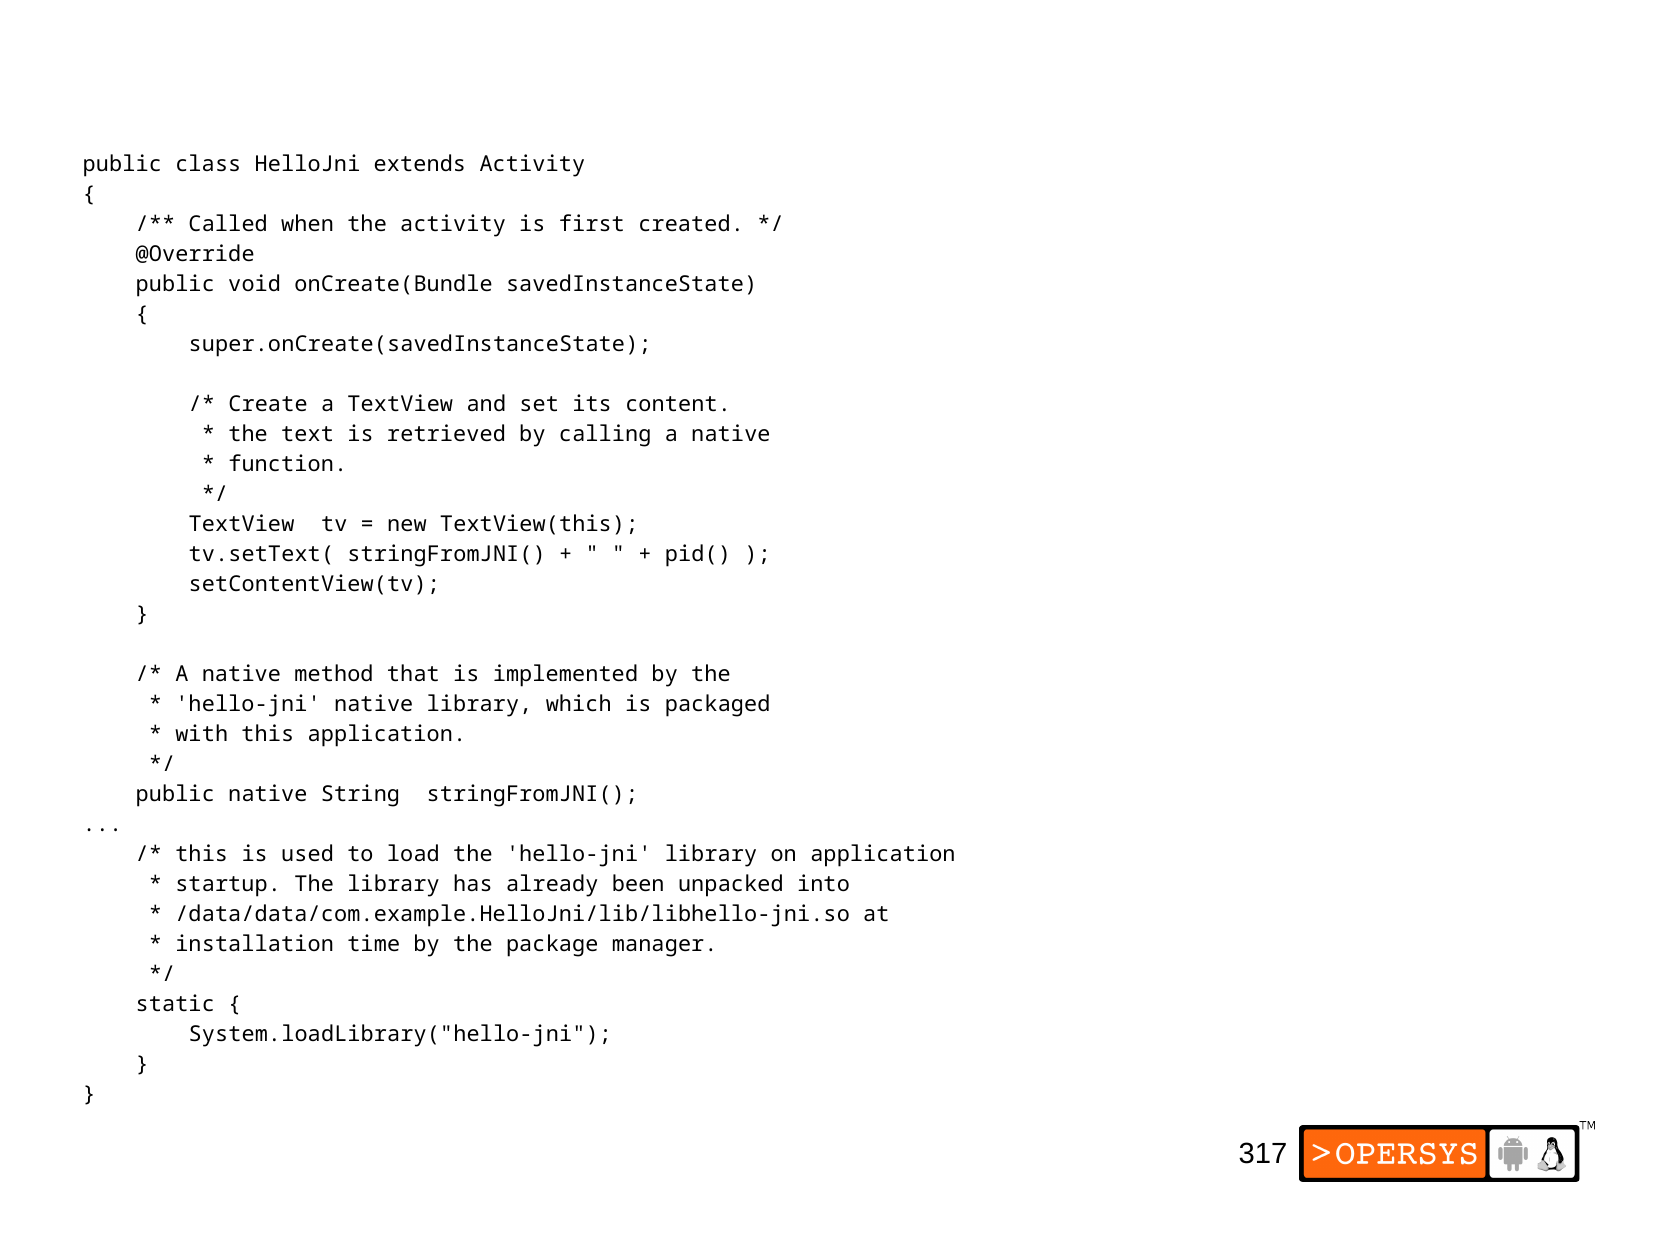

# public class HelloJni extends Activity
{
 /** Called when the activity is first created. */
 @Override
 public void onCreate(Bundle savedInstanceState)
 {
 super.onCreate(savedInstanceState);
 /* Create a TextView and set its content.
 * the text is retrieved by calling a native
 * function.
 */
 TextView tv = new TextView(this);
 tv.setText( stringFromJNI() + " " + pid() );
 setContentView(tv);
 }
 /* A native method that is implemented by the
 * 'hello-jni' native library, which is packaged
 * with this application.
 */
 public native String stringFromJNI();
...
 /* this is used to load the 'hello-jni' library on application
 * startup. The library has already been unpacked into
 * /data/data/com.example.HelloJni/lib/libhello-jni.so at
 * installation time by the package manager.
 */
 static {
 System.loadLibrary("hello-jni");
 }
}